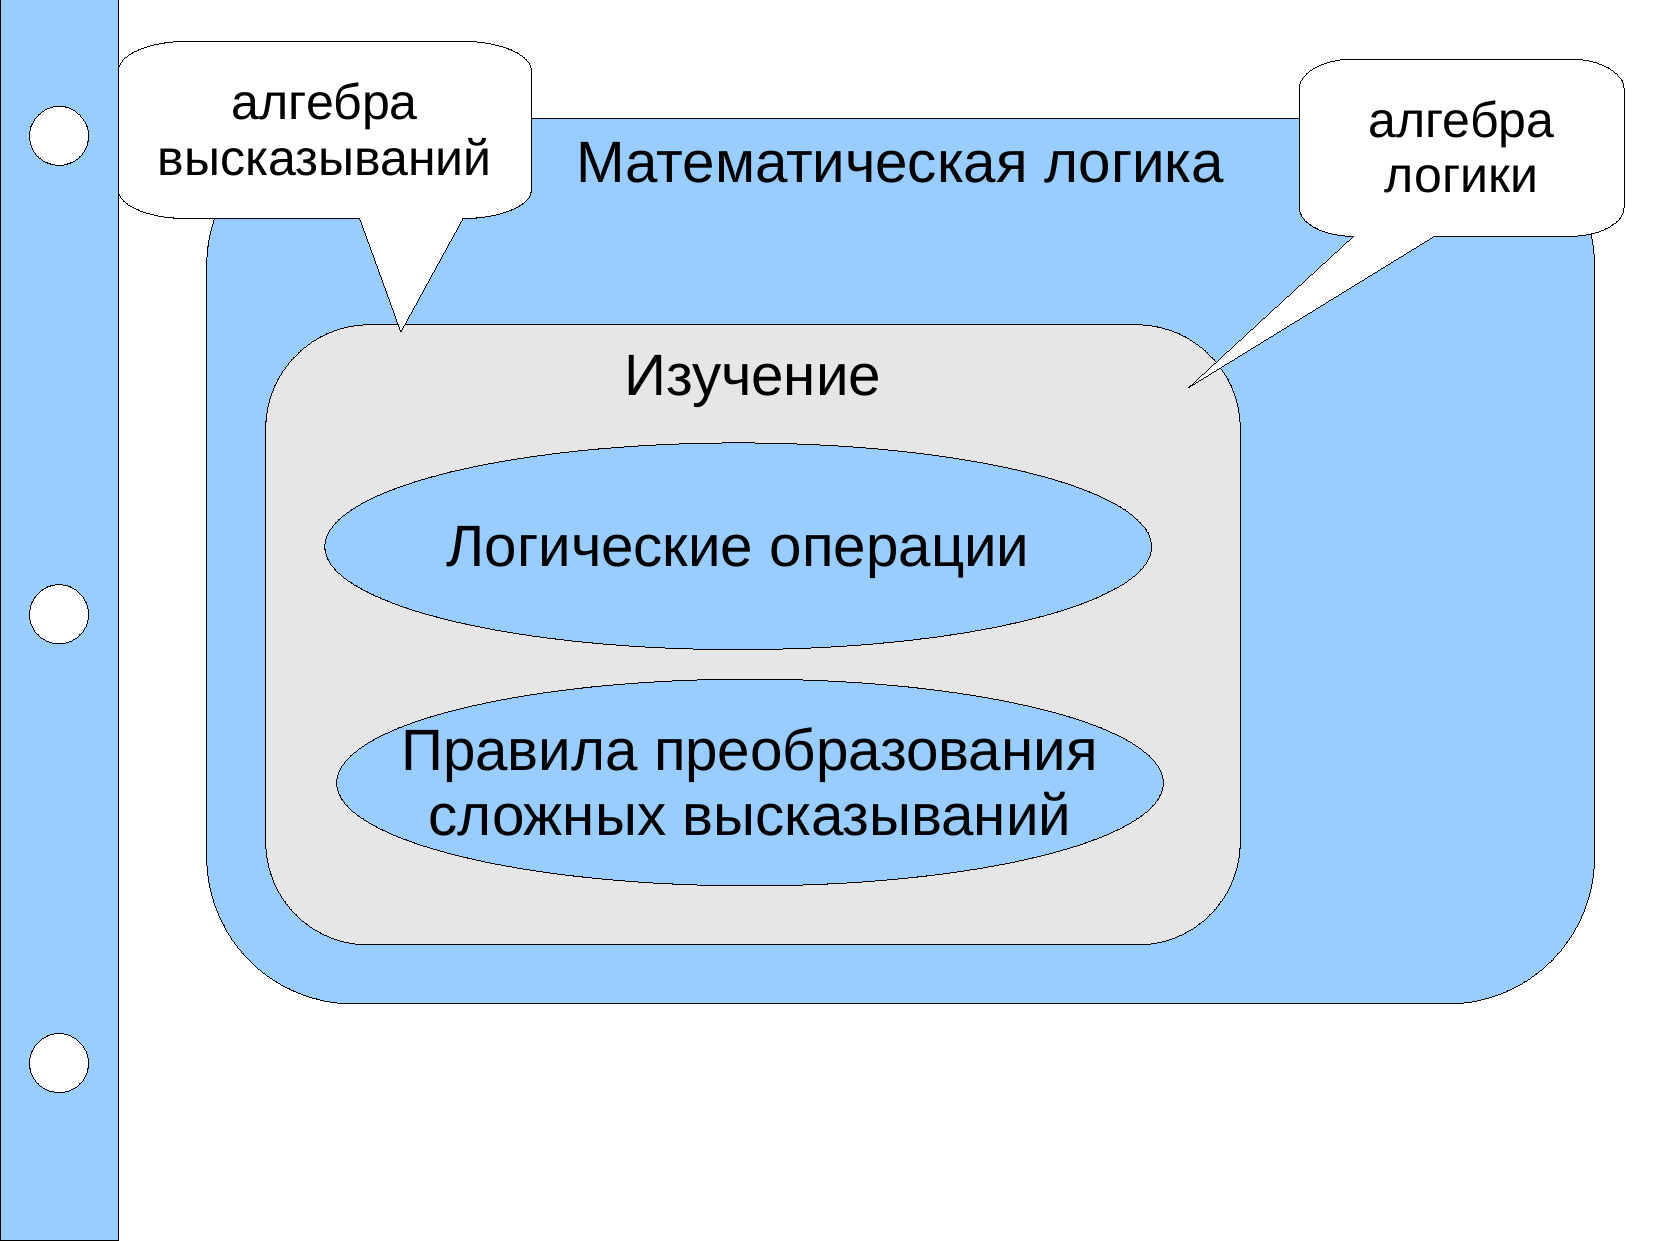

алгебра
высказываний
алгебра
логики
Математическая логика
Изучение
Логические операции
Правила преобразования
сложных высказываний